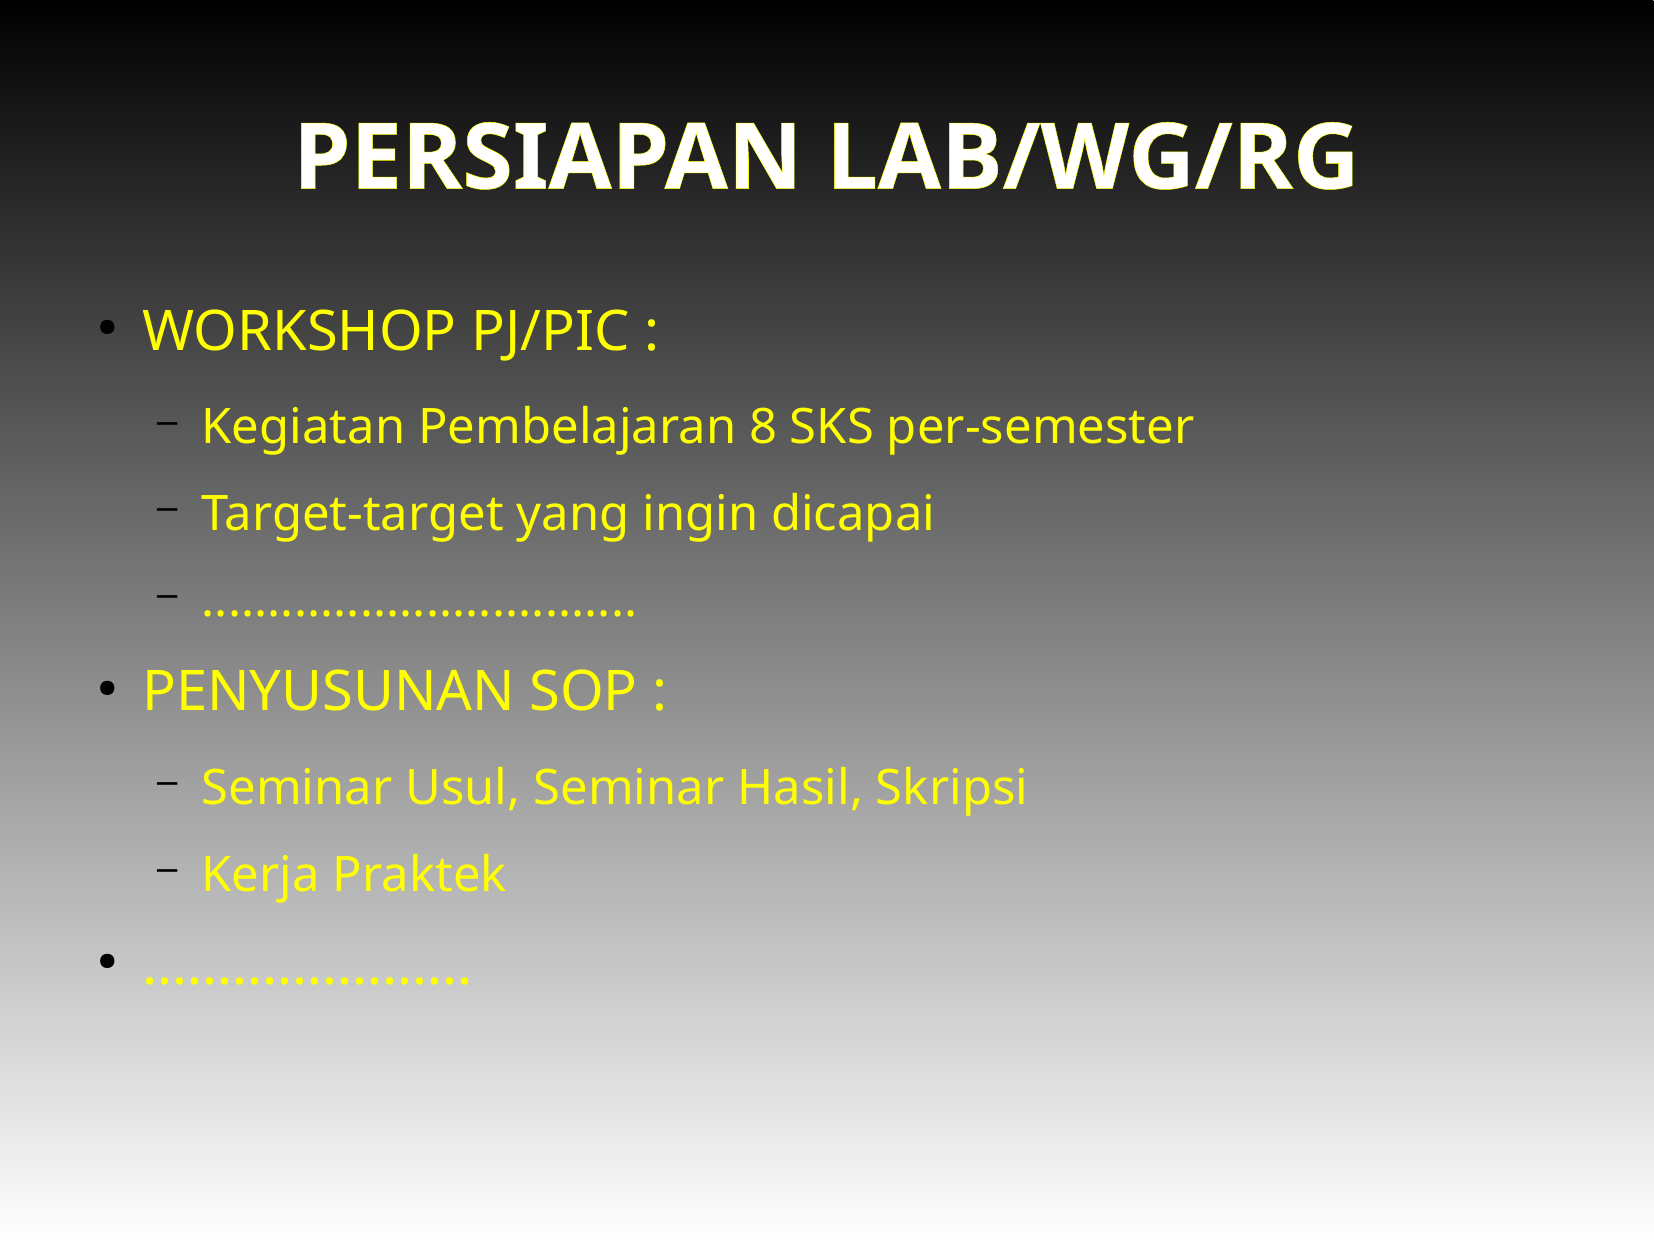

# PERSIAPAN LAB/WG/RG
WORKSHOP PJ/PIC :
Kegiatan Pembelajaran 8 SKS per-semester
Target-target yang ingin dicapai
.................................
PENYUSUNAN SOP :
Seminar Usul, Seminar Hasil, Skripsi
Kerja Praktek
......................